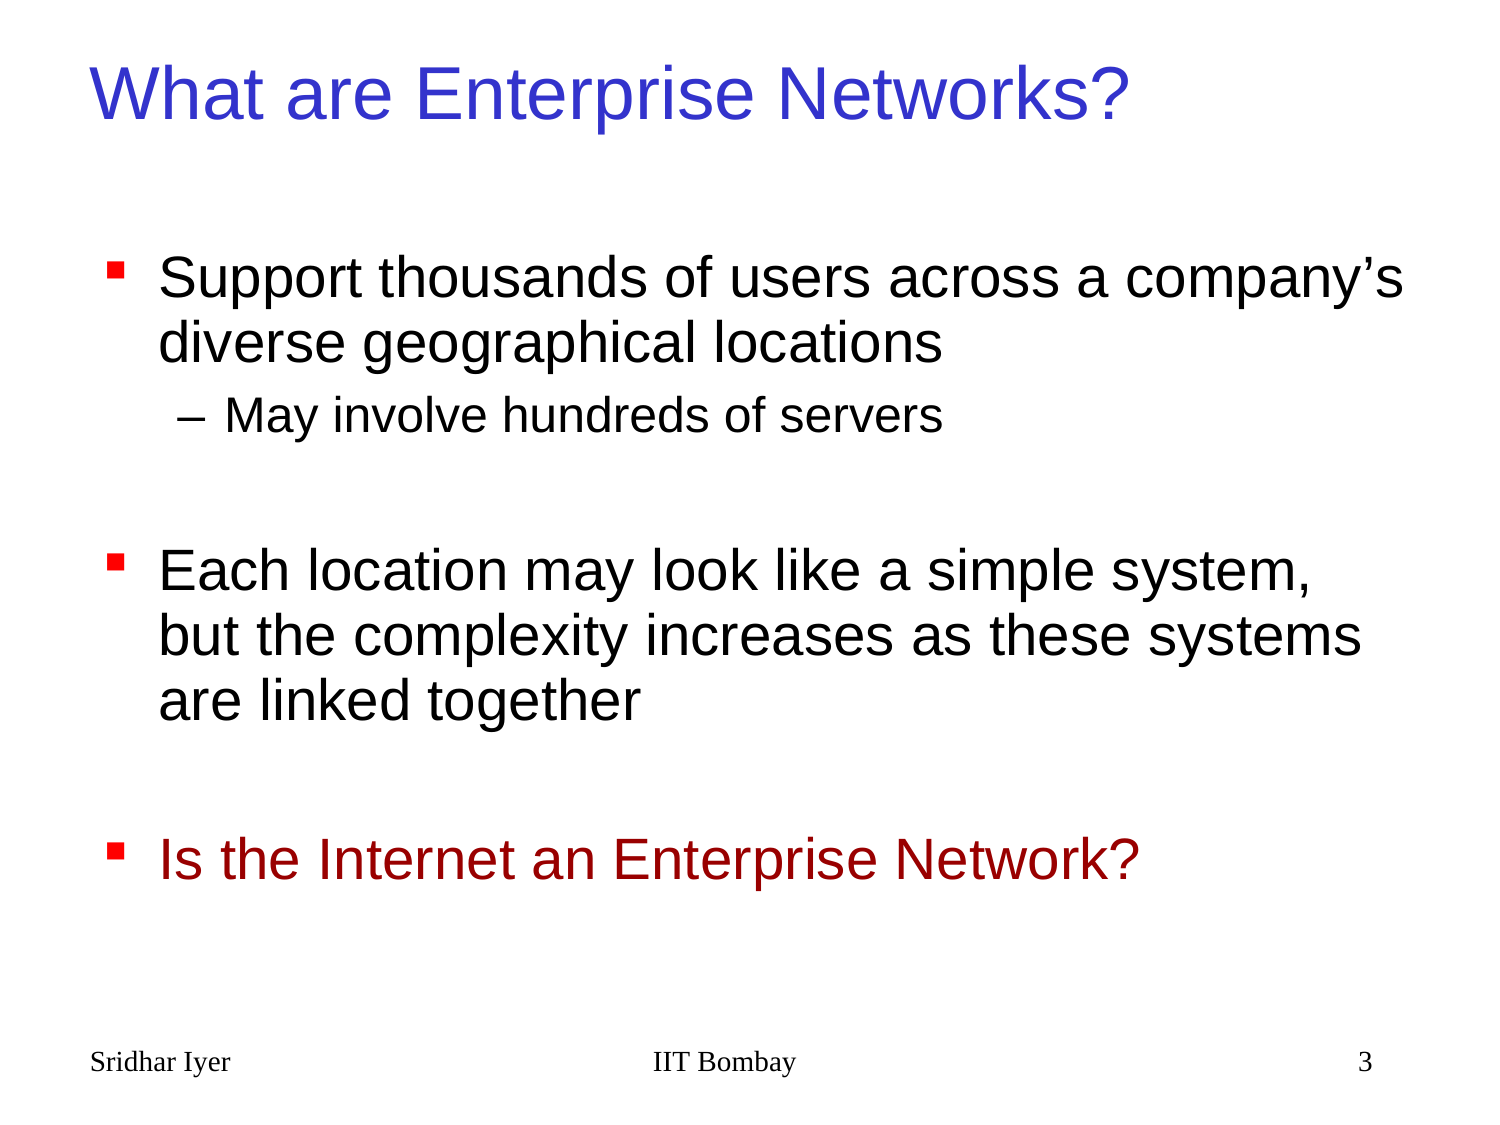

# What are Enterprise Networks?
Support thousands of users across a company’s diverse geographical locations
May involve hundreds of servers
Each location may look like a simple system, but the complexity increases as these systems are linked together
Is the Internet an Enterprise Network?
Sridhar Iyer
IIT Bombay
3